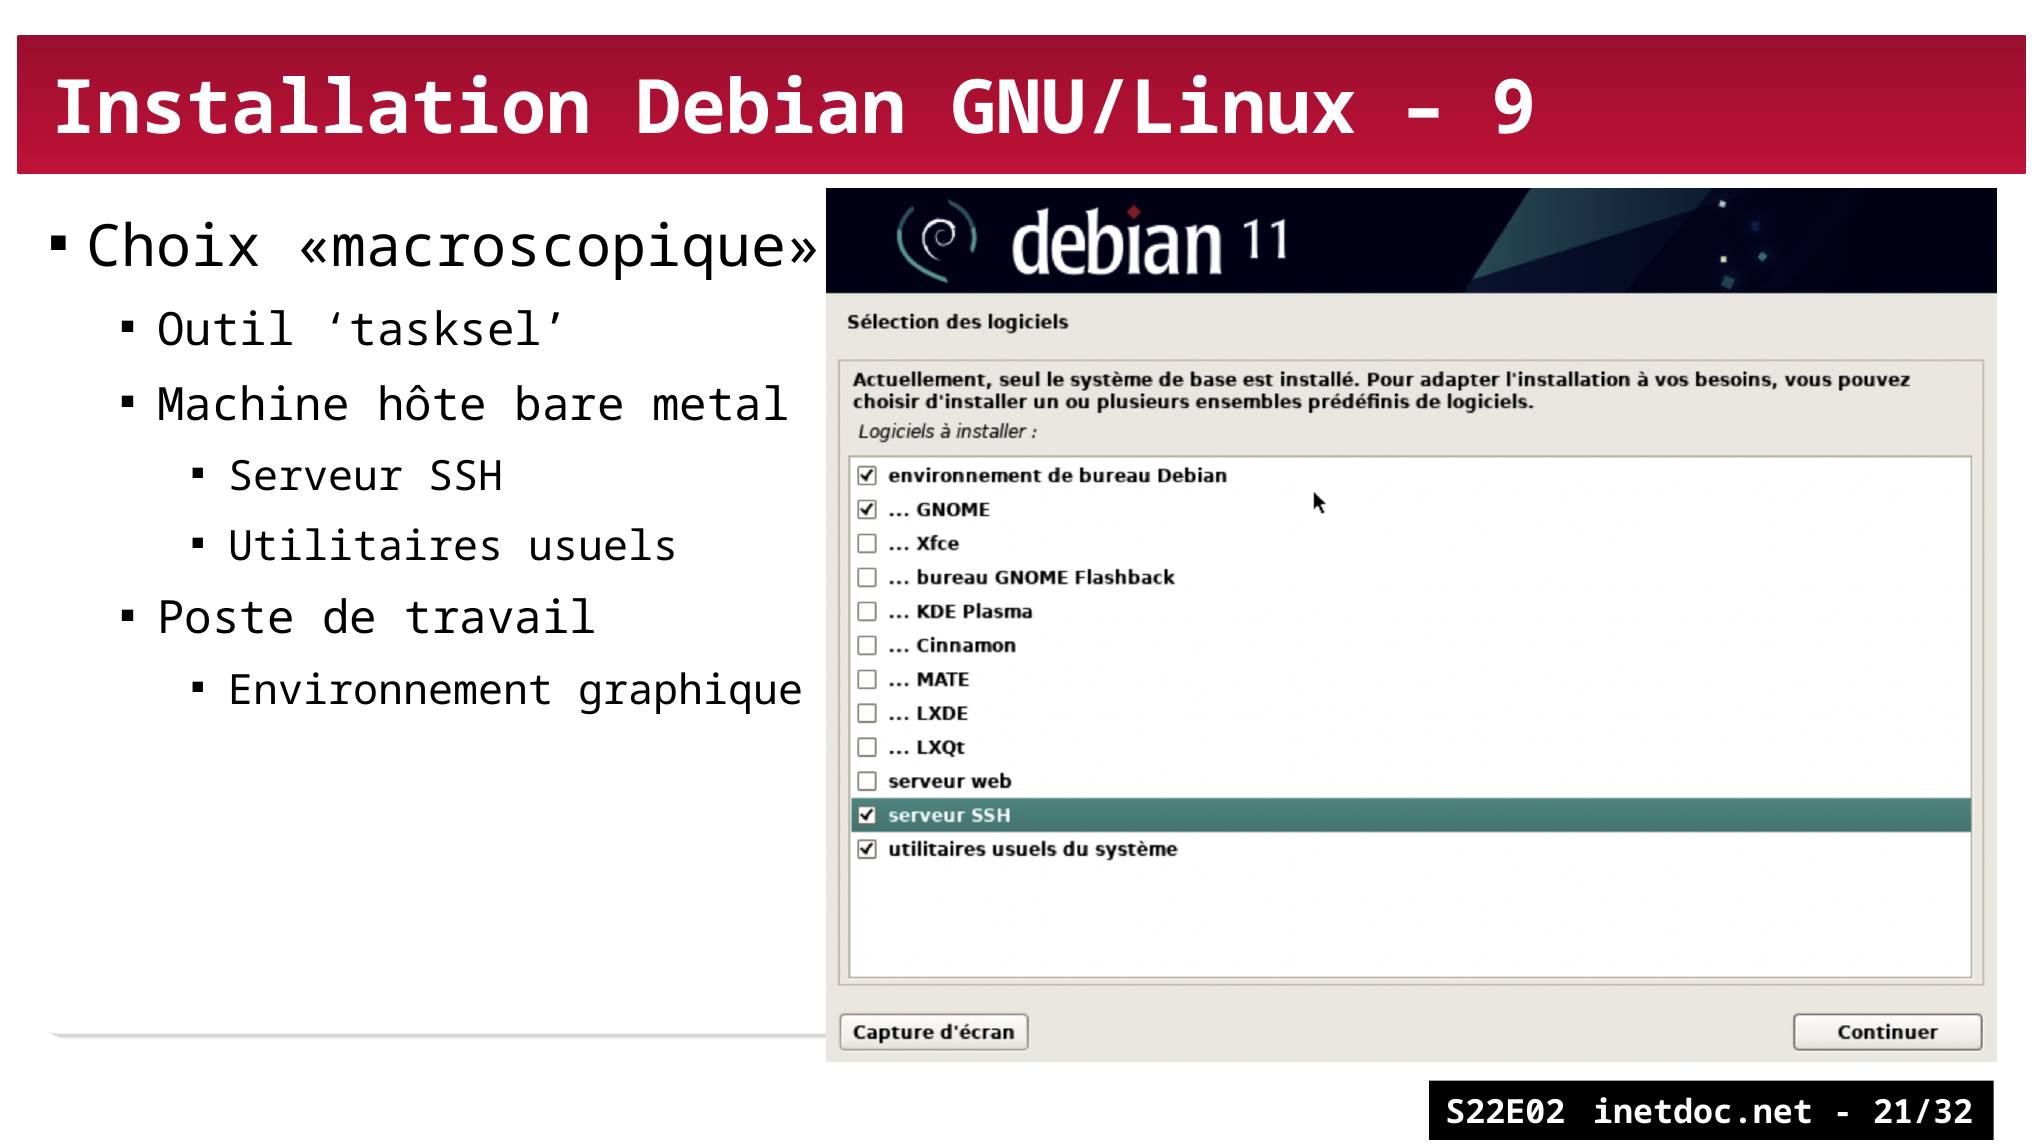

Installation Debian GNU/Linux – 9
Choix «macroscopique»
Outil ‘tasksel’
Machine hôte bare metal
Serveur SSH
Utilitaires usuels
Poste de travail
Environnement graphique
S22E02	inetdoc.net - /32